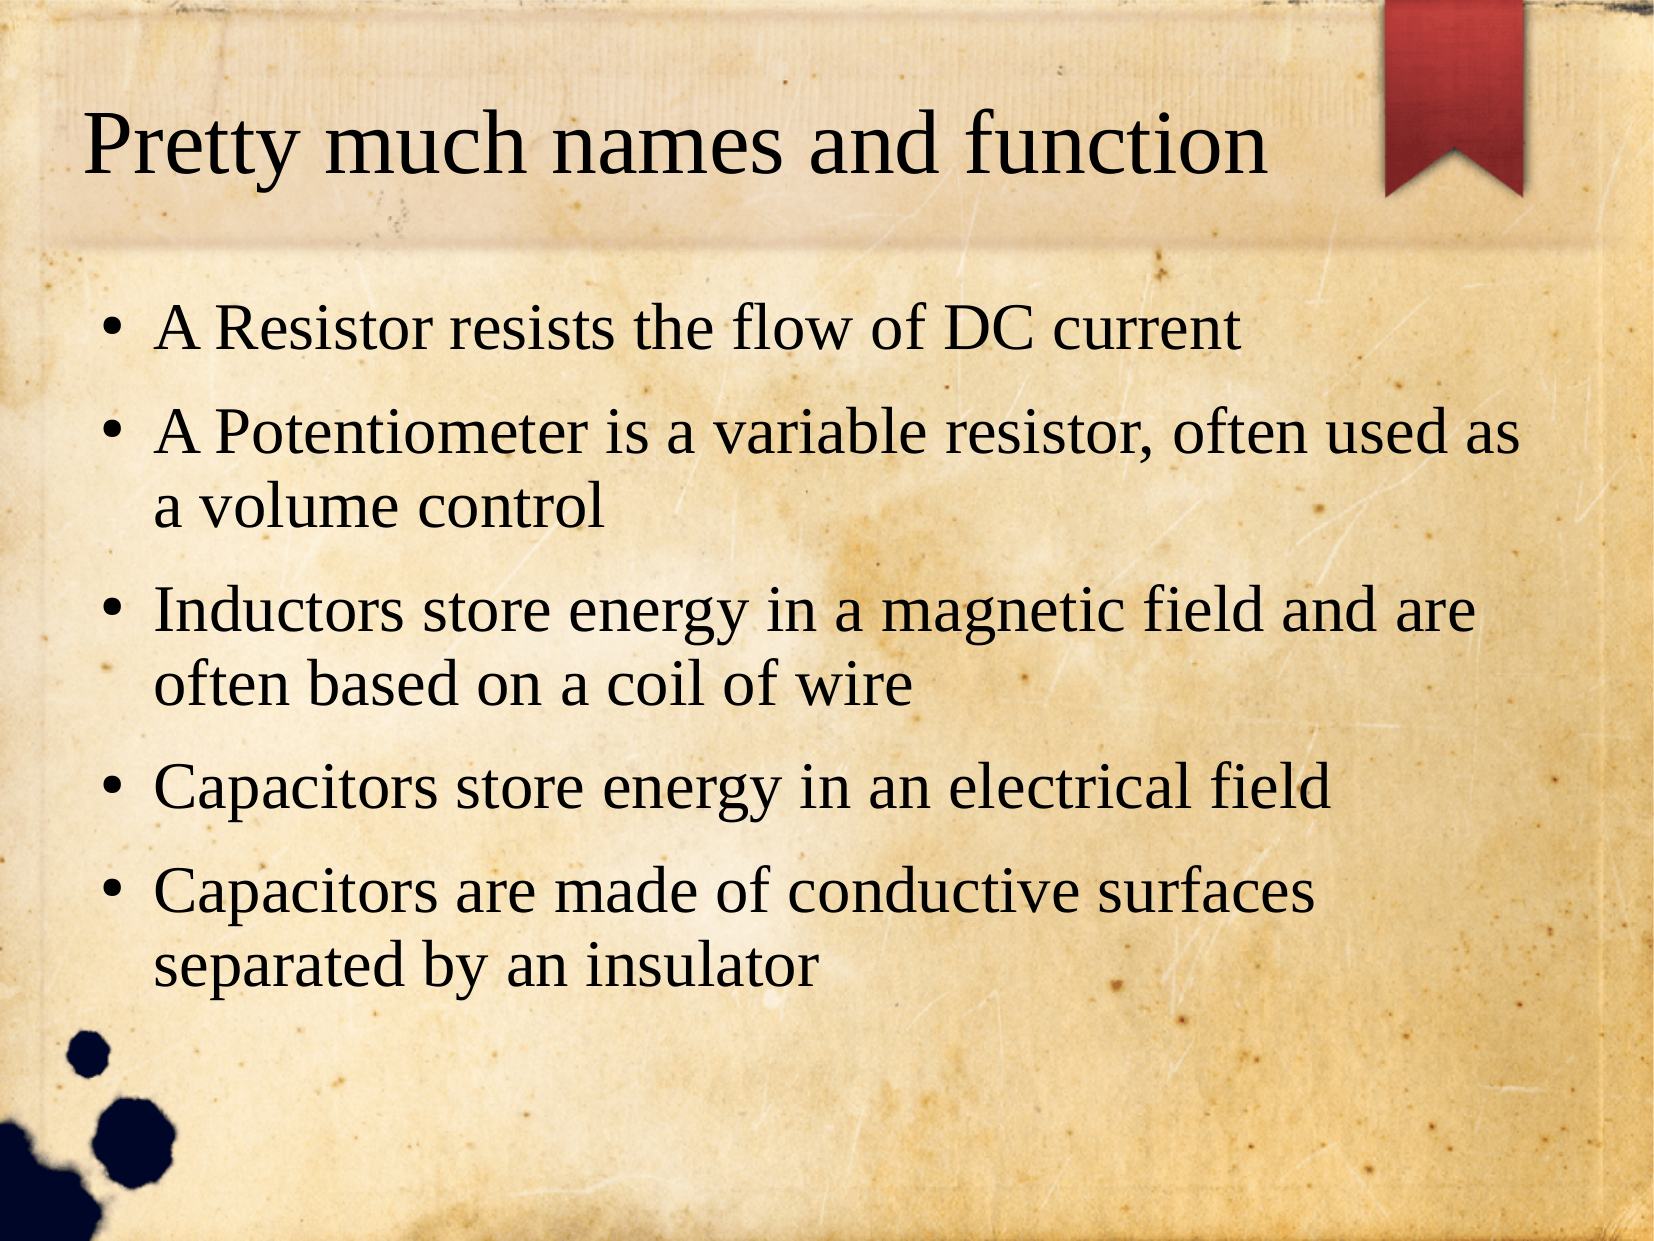

# Pretty much names and function
A Resistor resists the flow of DC current
A Potentiometer is a variable resistor, often used as a volume control
Inductors store energy in a magnetic field and are often based on a coil of wire
Capacitors store energy in an electrical field
Capacitors are made of conductive surfaces separated by an insulator